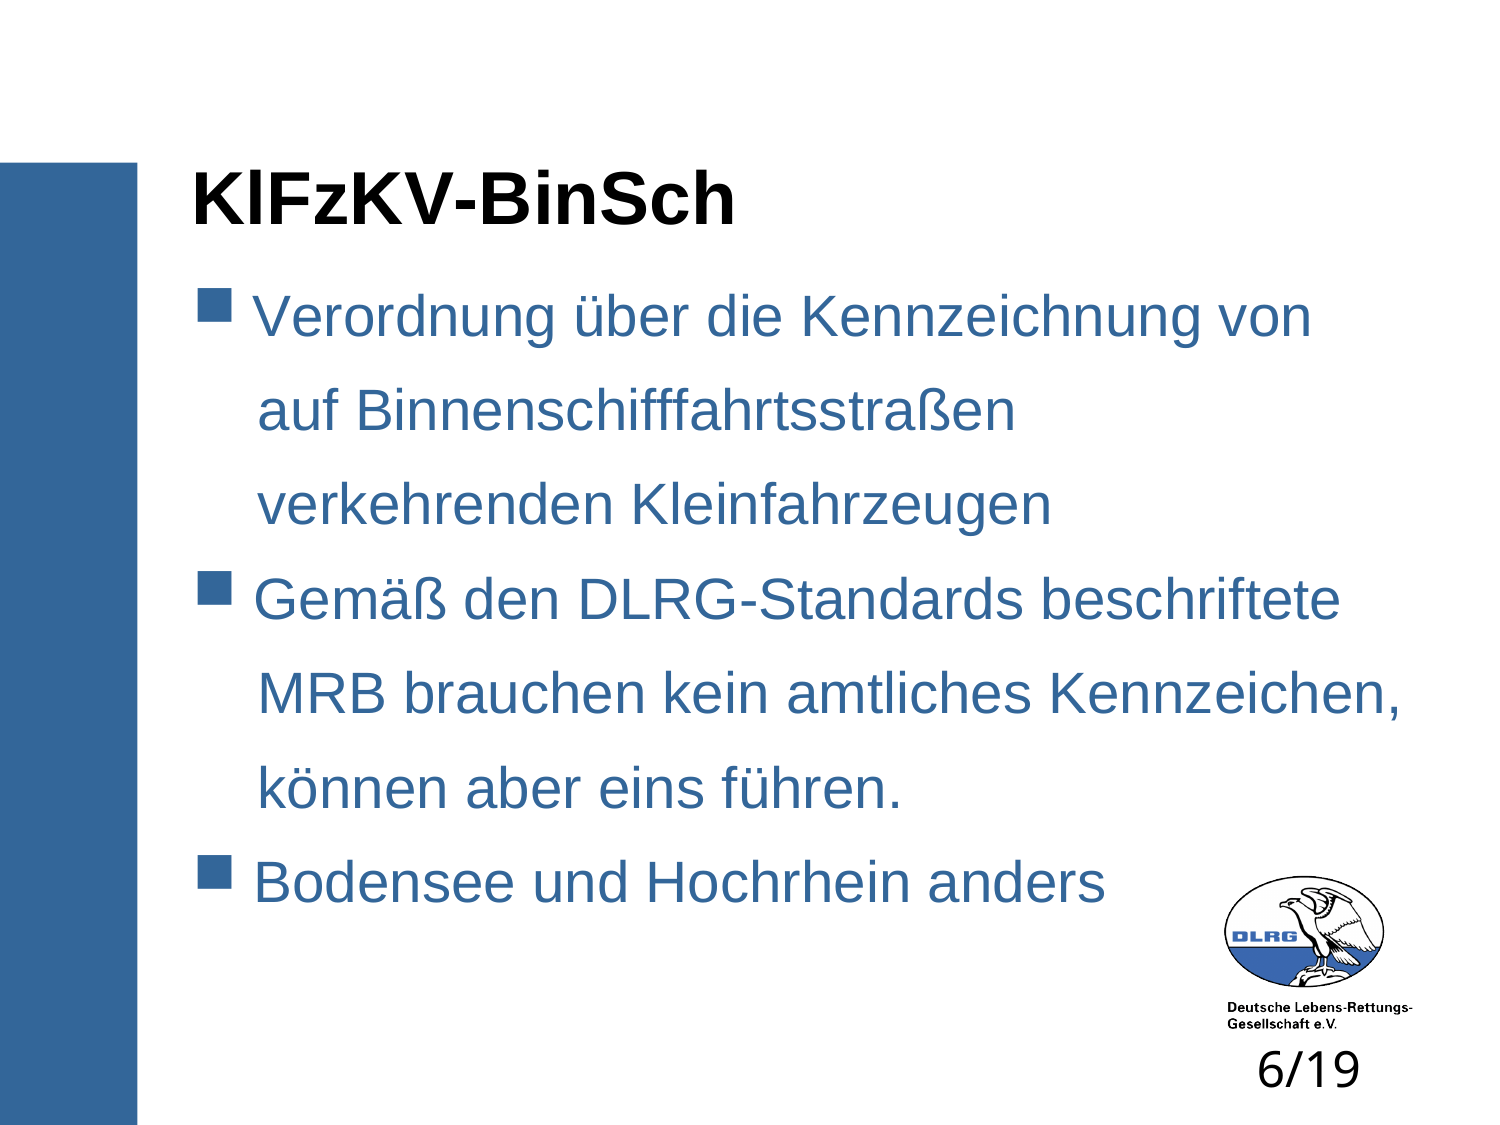

KlFzKV-BinSch
 Verordnung über die Kennzeichnung von auf Binnenschifffahrtsstraßen verkehrenden Kleinfahrzeugen
 Gemäß den DLRG-Standards beschriftete MRB brauchen kein amtliches Kennzeichen, können aber eins führen.
 Bodensee und Hochrhein anders